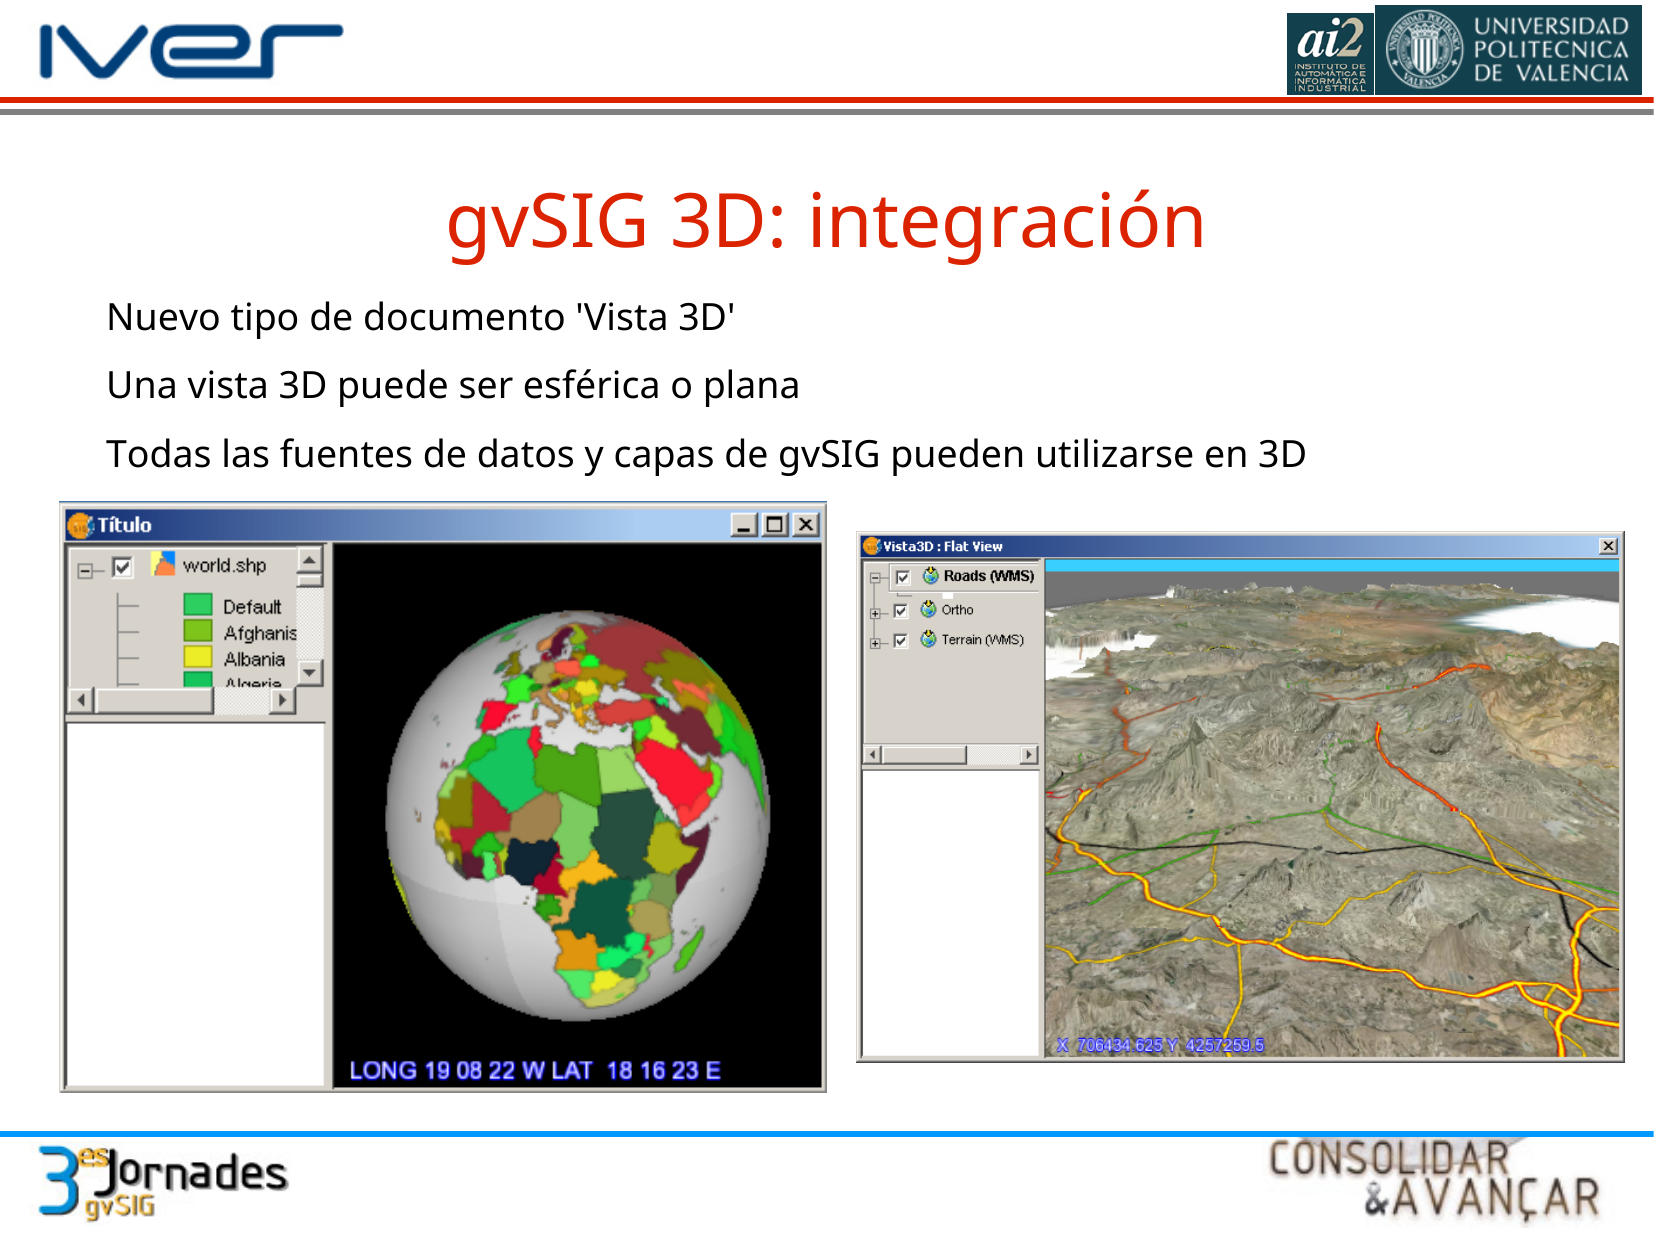

# gvSIG 3D: integración
Nuevo tipo de documento 'Vista 3D'
Una vista 3D puede ser esférica o plana
Todas las fuentes de datos y capas de gvSIG pueden utilizarse en 3D